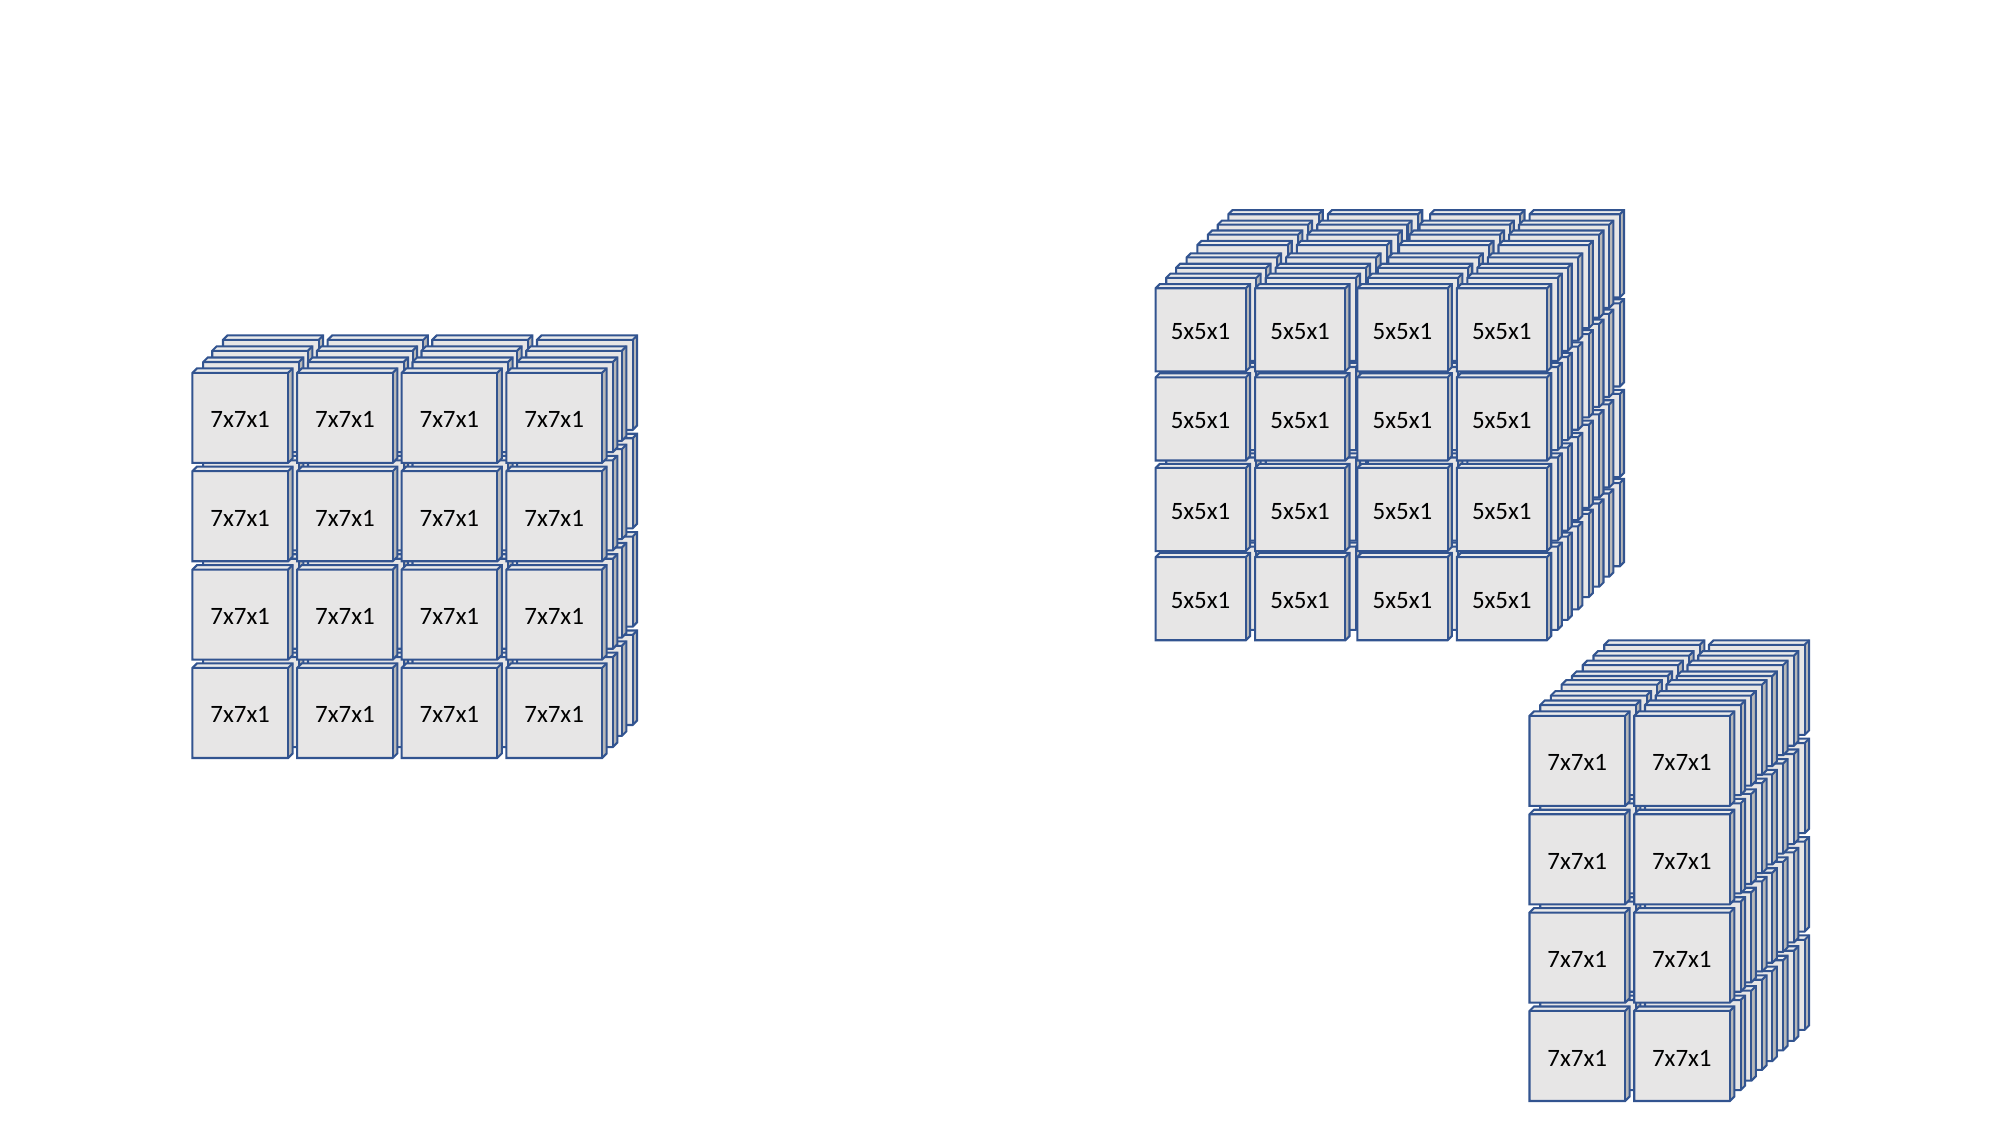

5x5x1
5x5x1
5x5x1
5x5x1
5x5x1
5x5x1
5x5x1
5x5x1
5x5x1
5x5x1
5x5x1
5x5x1
5x5x1
5x5x1
5x5x1
5x5x1
5x5x1
5x5x1
5x5x1
5x5x1
5x5x1
5x5x1
5x5x1
5x5x1
5x5x1
5x5x1
5x5x1
5x5x1
5x5x1
5x5x1
5x5x1
5x5x1
5x5x1
5x5x1
5x5x1
5x5x1
5x5x1
5x5x1
5x5x1
5x5x1
5x5x1
5x5x1
5x5x1
5x5x1
5x5x1
5x5x1
5x5x1
5x5x1
7x7x1
7x7x1
7x7x1
7x7x1
5x5x1
5x5x1
5x5x1
5x5x1
7x7x1
7x7x1
7x7x1
7x7x1
5x5x1
5x5x1
5x5x1
5x5x1
7x7x1
7x7x1
7x7x1
7x7x1
5x5x1
5x5x1
5x5x1
5x5x1
7x7x1
7x7x1
7x7x1
7x7x1
5x5x1
5x5x1
5x5x1
5x5x1
5x5x1
5x5x1
5x5x1
5x5x1
5x5x1
5x5x1
5x5x1
5x5x1
5x5x1
5x5x1
5x5x1
5x5x1
5x5x1
5x5x1
5x5x1
5x5x1
5x5x1
5x5x1
5x5x1
5x5x1
7x7x1
7x7x1
7x7x1
7x7x1
5x5x1
5x5x1
5x5x1
5x5x1
7x7x1
7x7x1
7x7x1
7x7x1
5x5x1
5x5x1
5x5x1
5x5x1
7x7x1
7x7x1
7x7x1
7x7x1
5x5x1
5x5x1
5x5x1
5x5x1
7x7x1
7x7x1
7x7x1
7x7x1
5x5x1
5x5x1
5x5x1
5x5x1
5x5x1
5x5x1
5x5x1
5x5x1
5x5x1
5x5x1
5x5x1
5x5x1
5x5x1
5x5x1
5x5x1
5x5x1
5x5x1
5x5x1
5x5x1
5x5x1
7x7x1
7x7x1
7x7x1
7x7x1
5x5x1
5x5x1
5x5x1
5x5x1
5x5x1
5x5x1
5x5x1
5x5x1
7x7x1
7x7x1
7x7x1
7x7x1
5x5x1
5x5x1
5x5x1
5x5x1
7x7x1
7x7x1
7x7x1
7x7x1
7x7x1
7x7x1
7x7x1
7x7x1
7x7x1
7x7x1
7x7x1
7x7x1
7x7x1
7x7x1
7x7x1
7x7x1
7x7x1
7x7x1
7x7x1
7x7x1
7x7x1
7x7x1
7x7x1
7x7x1
7x7x1
7x7x1
7x7x1
7x7x1
7x7x1
7x7x1
7x7x1
7x7x1
7x7x1
7x7x1
7x7x1
7x7x1
7x7x1
7x7x1
7x7x1
7x7x1
7x7x1
7x7x1
7x7x1
7x7x1
7x7x1
7x7x1
7x7x1
7x7x1
7x7x1
7x7x1
7x7x1
7x7x1
7x7x1
7x7x1
7x7x1
7x7x1
7x7x1
7x7x1
7x7x1
7x7x1
7x7x1
7x7x1
7x7x1
7x7x1
7x7x1
7x7x1
7x7x1
7x7x1
7x7x1
7x7x1
7x7x1
7x7x1
7x7x1
7x7x1
7x7x1
7x7x1
7x7x1
7x7x1
7x7x1
7x7x1
7x7x1
7x7x1
7x7x1
7x7x1
7x7x1
7x7x1
7x7x1
7x7x1